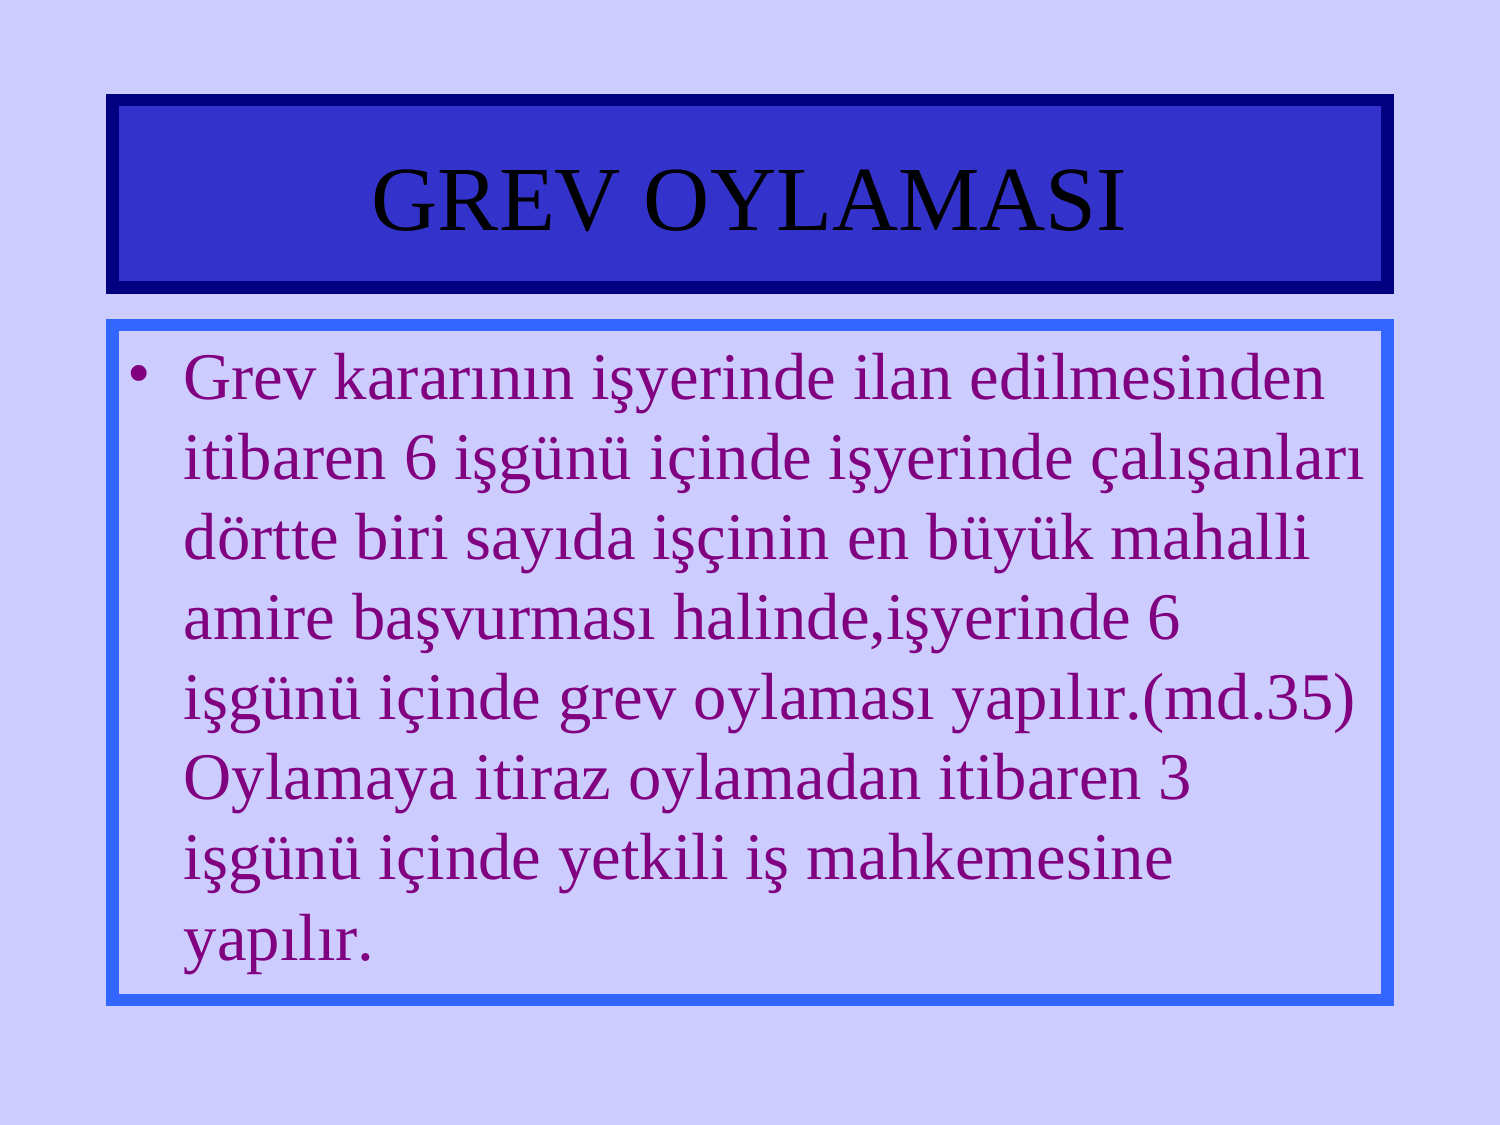

# GREV OYLAMASI
Grev kararının işyerinde ilan edilmesinden itibaren 6 işgünü içinde işyerinde çalışanları dörtte biri sayıda işçinin en büyük mahalli amire başvurması halinde,işyerinde 6 işgünü içinde grev oylaması yapılır.(md.35) Oylamaya itiraz oylamadan itibaren 3 işgünü içinde yetkili iş mahkemesine yapılır.